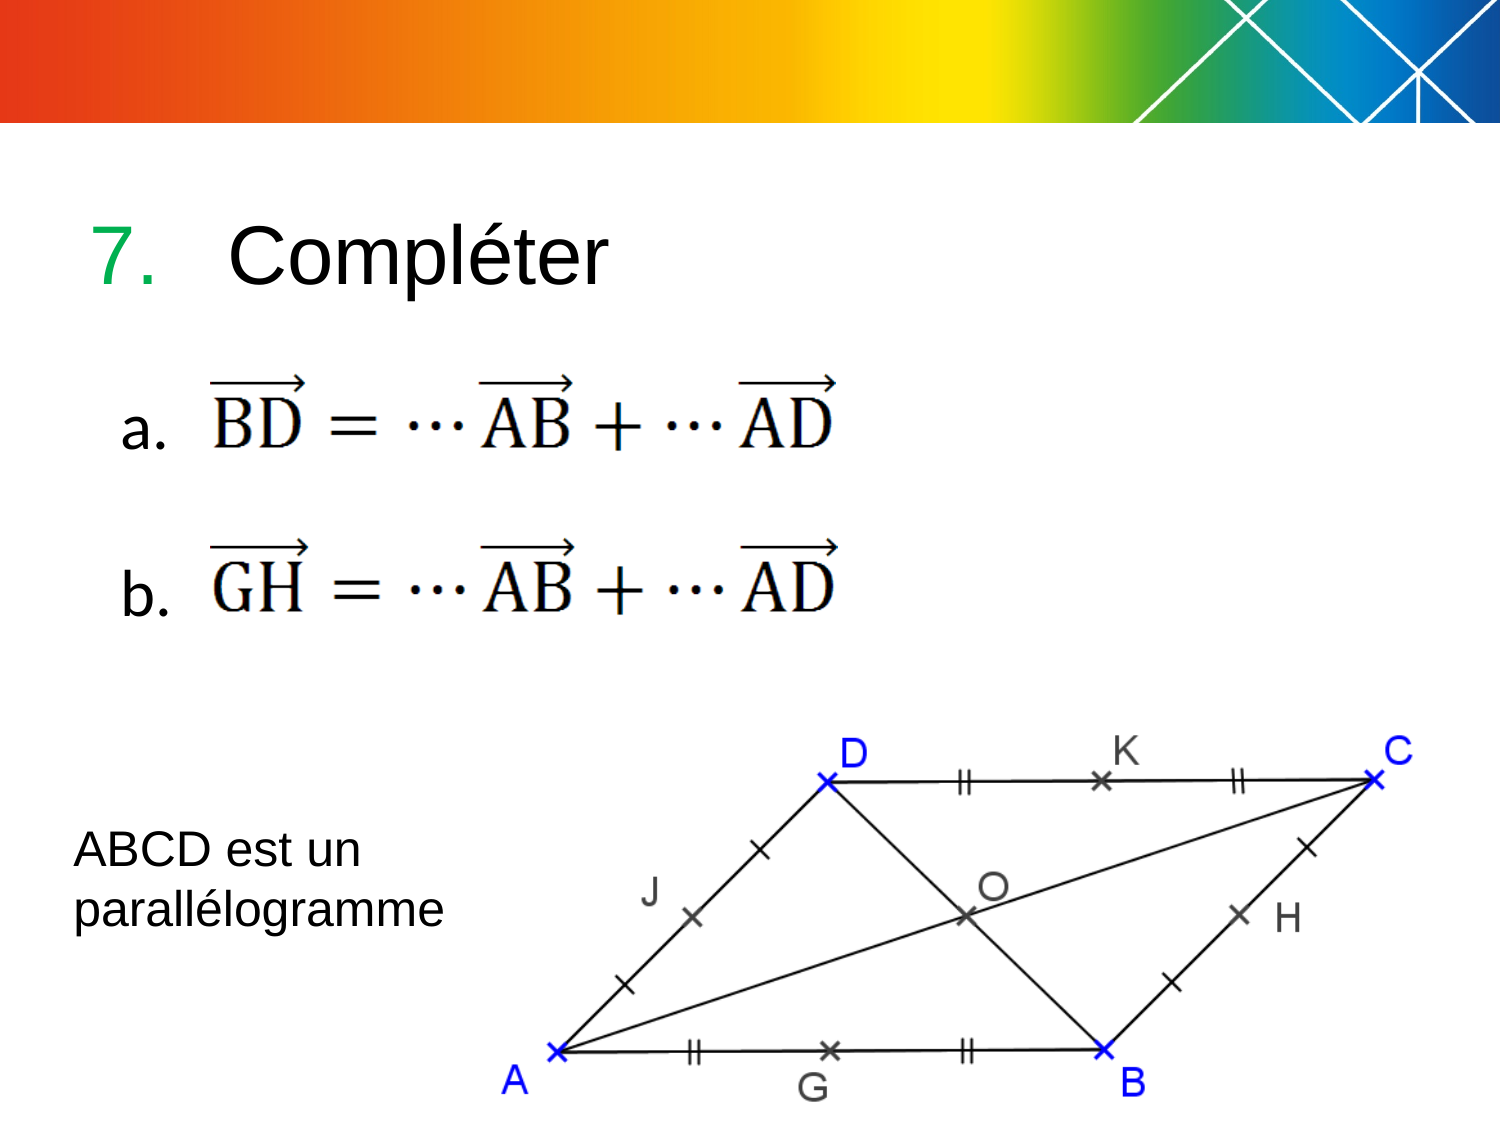

Compléter
a.
b.
ABCD est un parallélogramme